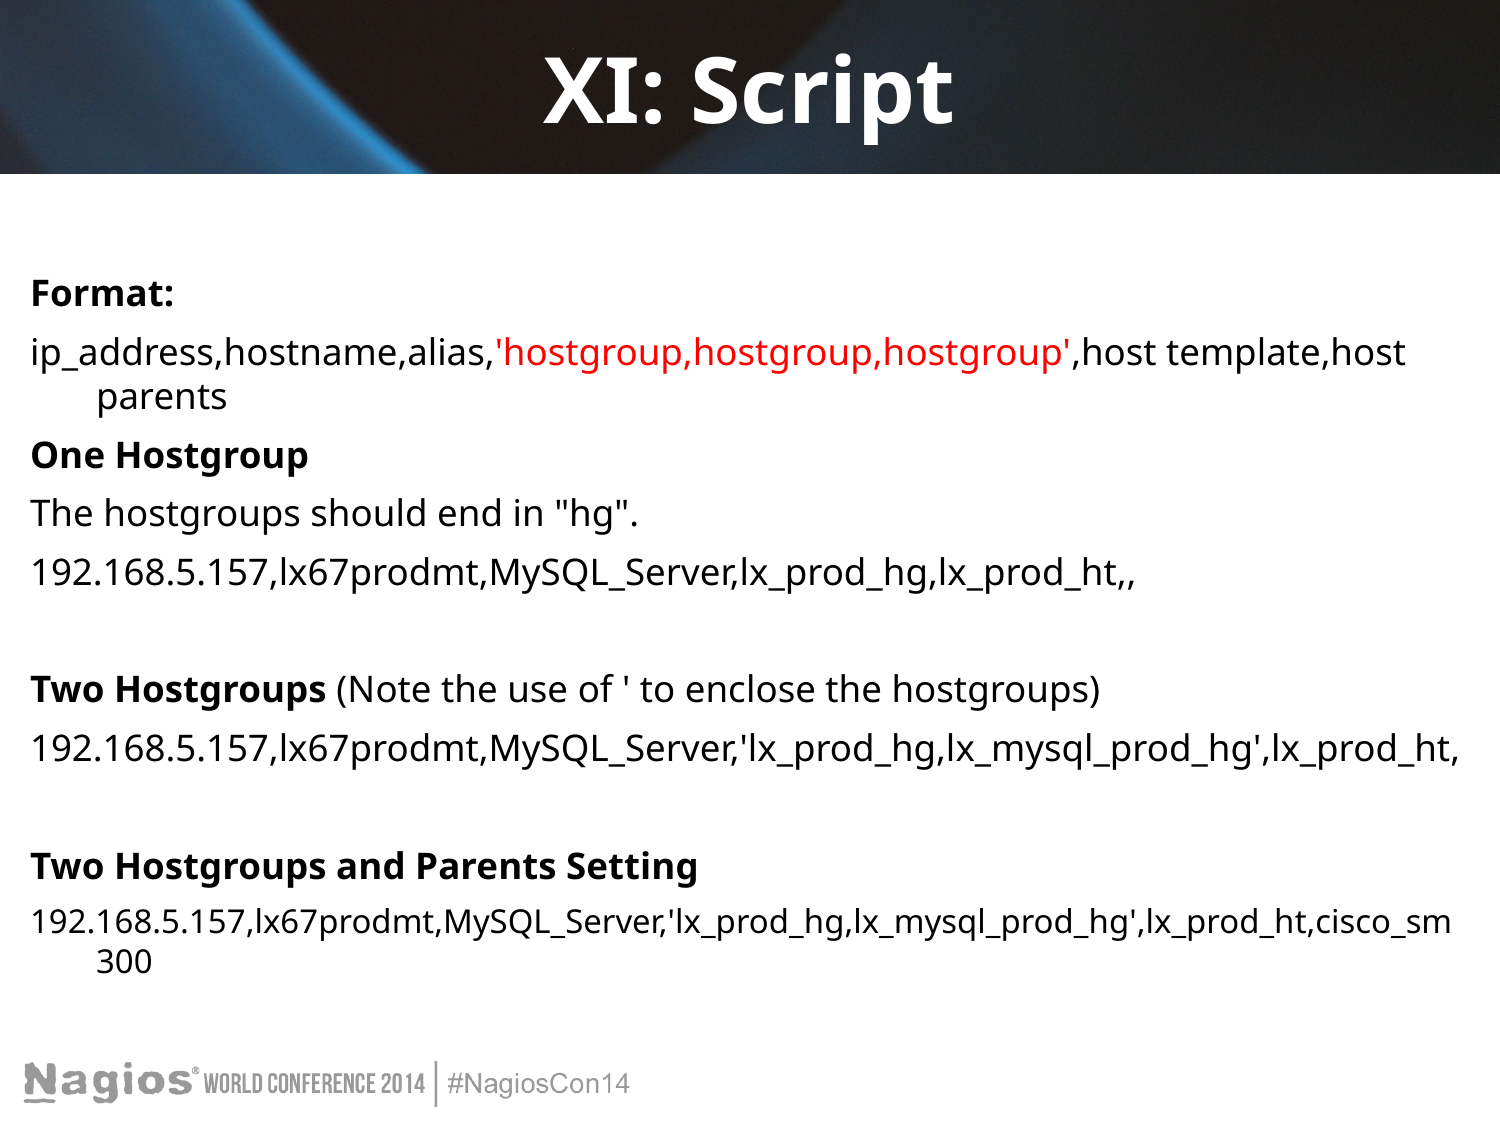

# XI: Script
Format:
ip_address,hostname,alias,'hostgroup,hostgroup,hostgroup',host template,host parents
One Hostgroup
The hostgroups should end in "hg".
192.168.5.157,lx67prodmt,MySQL_Server,lx_prod_hg,lx_prod_ht,,
Two Hostgroups (Note the use of ' to enclose the hostgroups)
192.168.5.157,lx67prodmt,MySQL_Server,'lx_prod_hg,lx_mysql_prod_hg',lx_prod_ht,
Two Hostgroups and Parents Setting
192.168.5.157,lx67prodmt,MySQL_Server,'lx_prod_hg,lx_mysql_prod_hg',lx_prod_ht,cisco_sm300